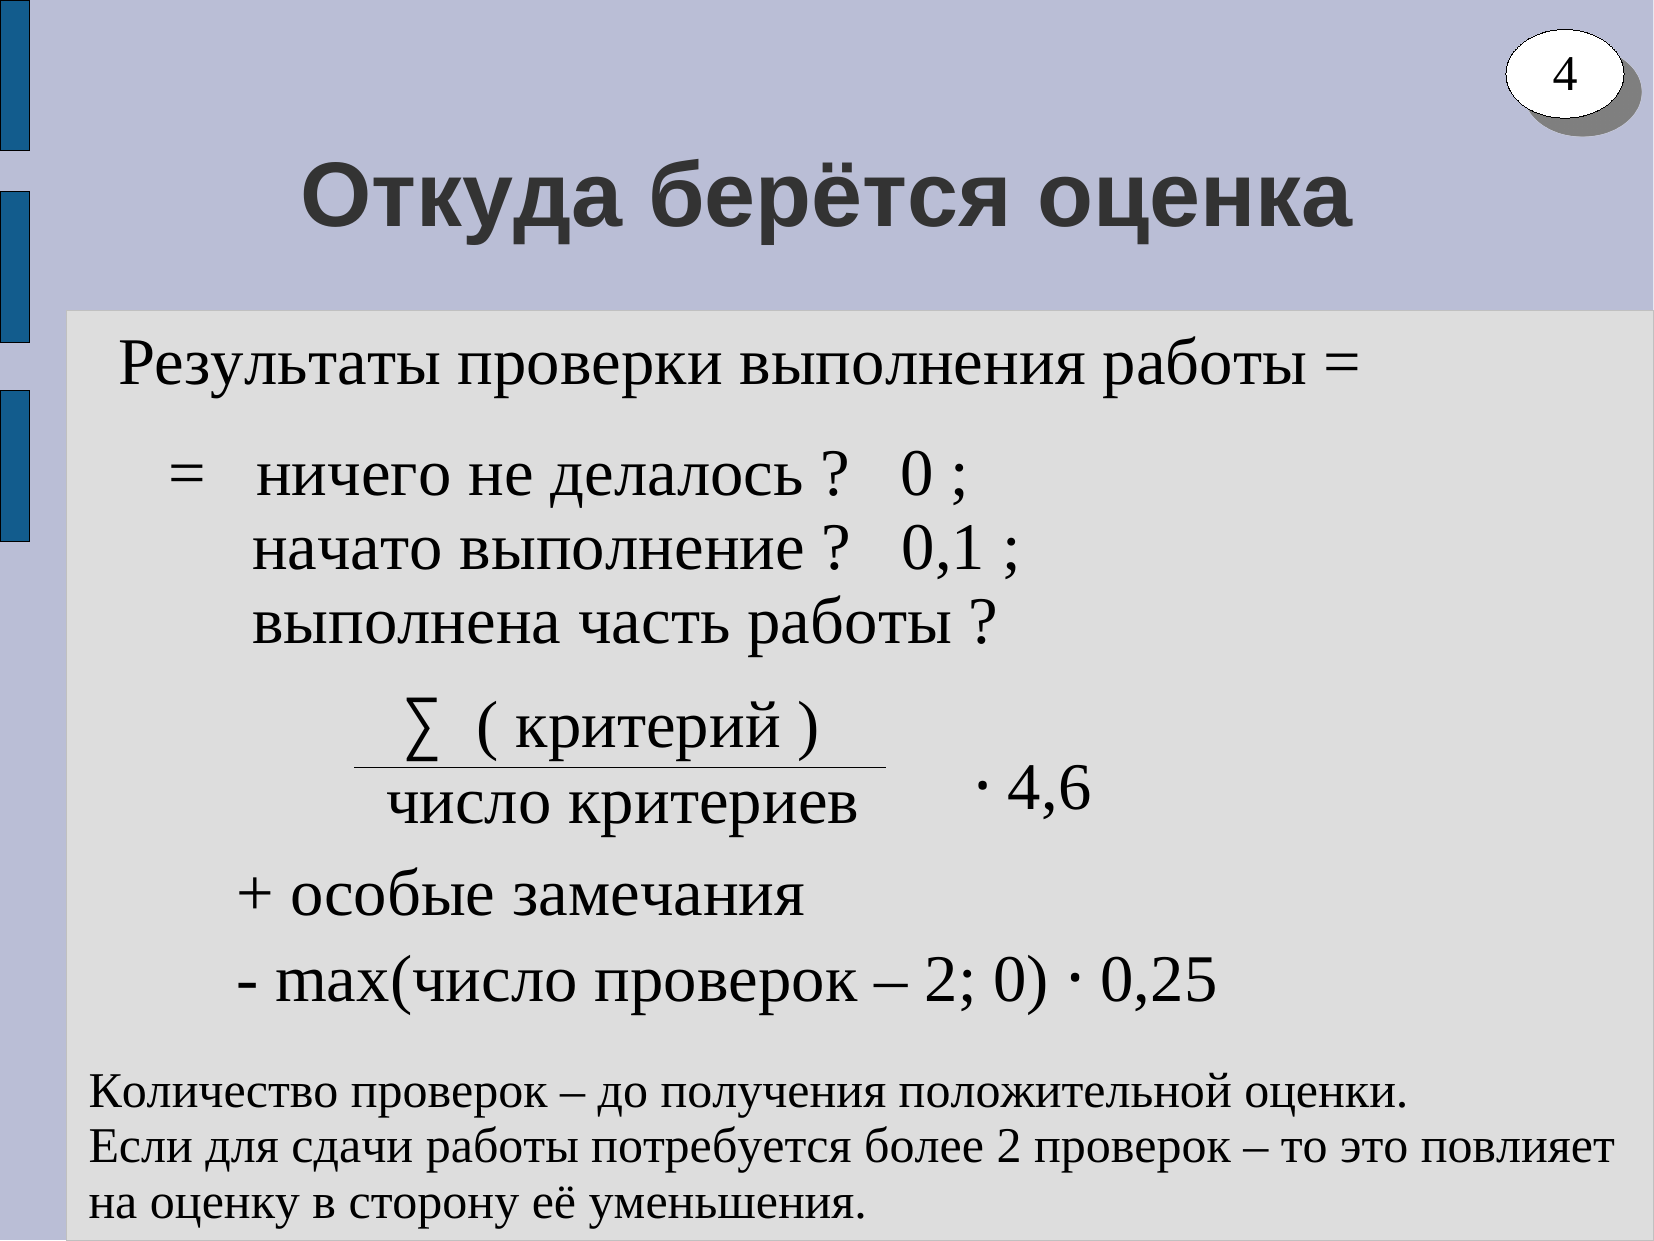

4
# Откуда берётся оценка
Результаты проверки выполнения работы =
 = ничего не делалось ? 0 ;
 начато выполнение ? 0,1 ;
 выполнена часть работы ?
 ∑ ( критерий )
 число критериев
· 4,6
+ особые замечания
- max(число проверок – 2; 0) · 0,25
Количество проверок – до получения положительной оценки.
Если для сдачи работы потребуется более 2 проверок – то это повлияет
на оценку в сторону её уменьшения.